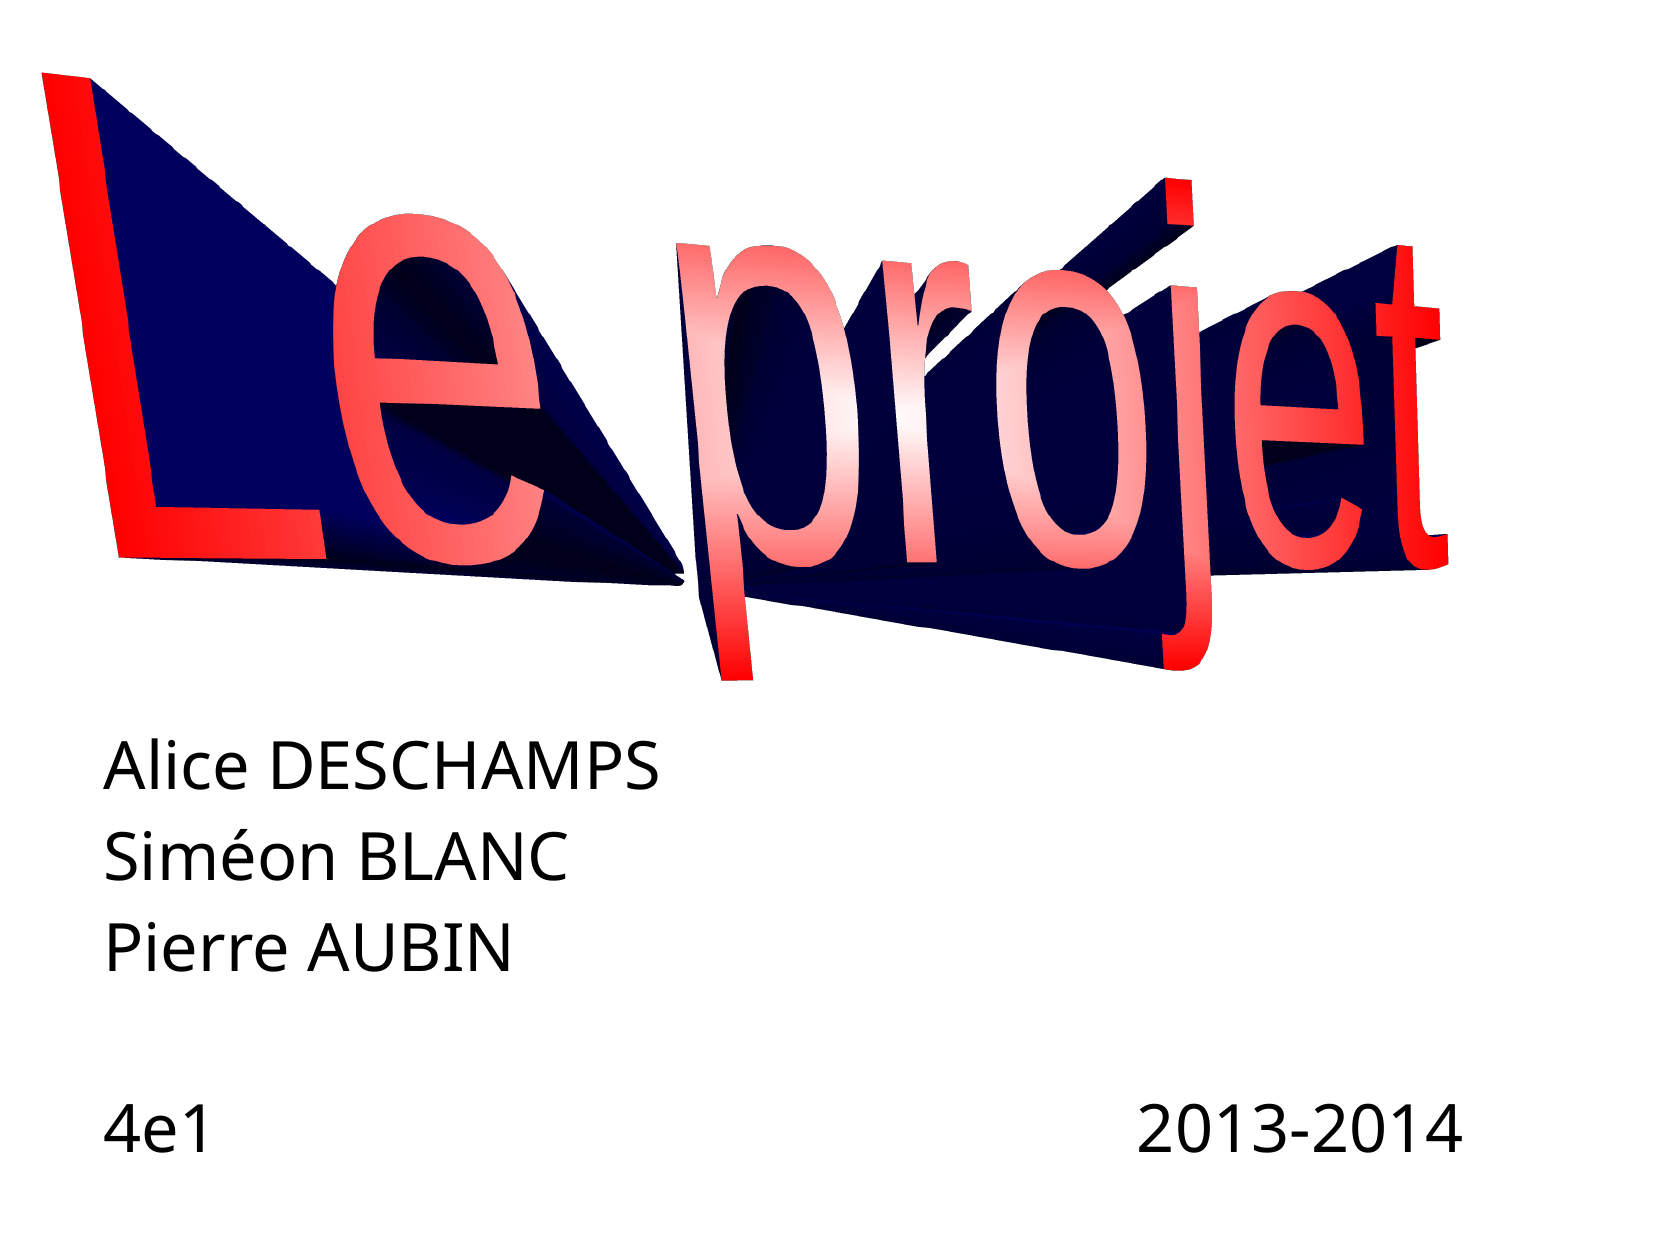

Le projet
Alice DESCHAMPS
Siméon BLANC
Pierre AUBIN
4e1 													2013-2014